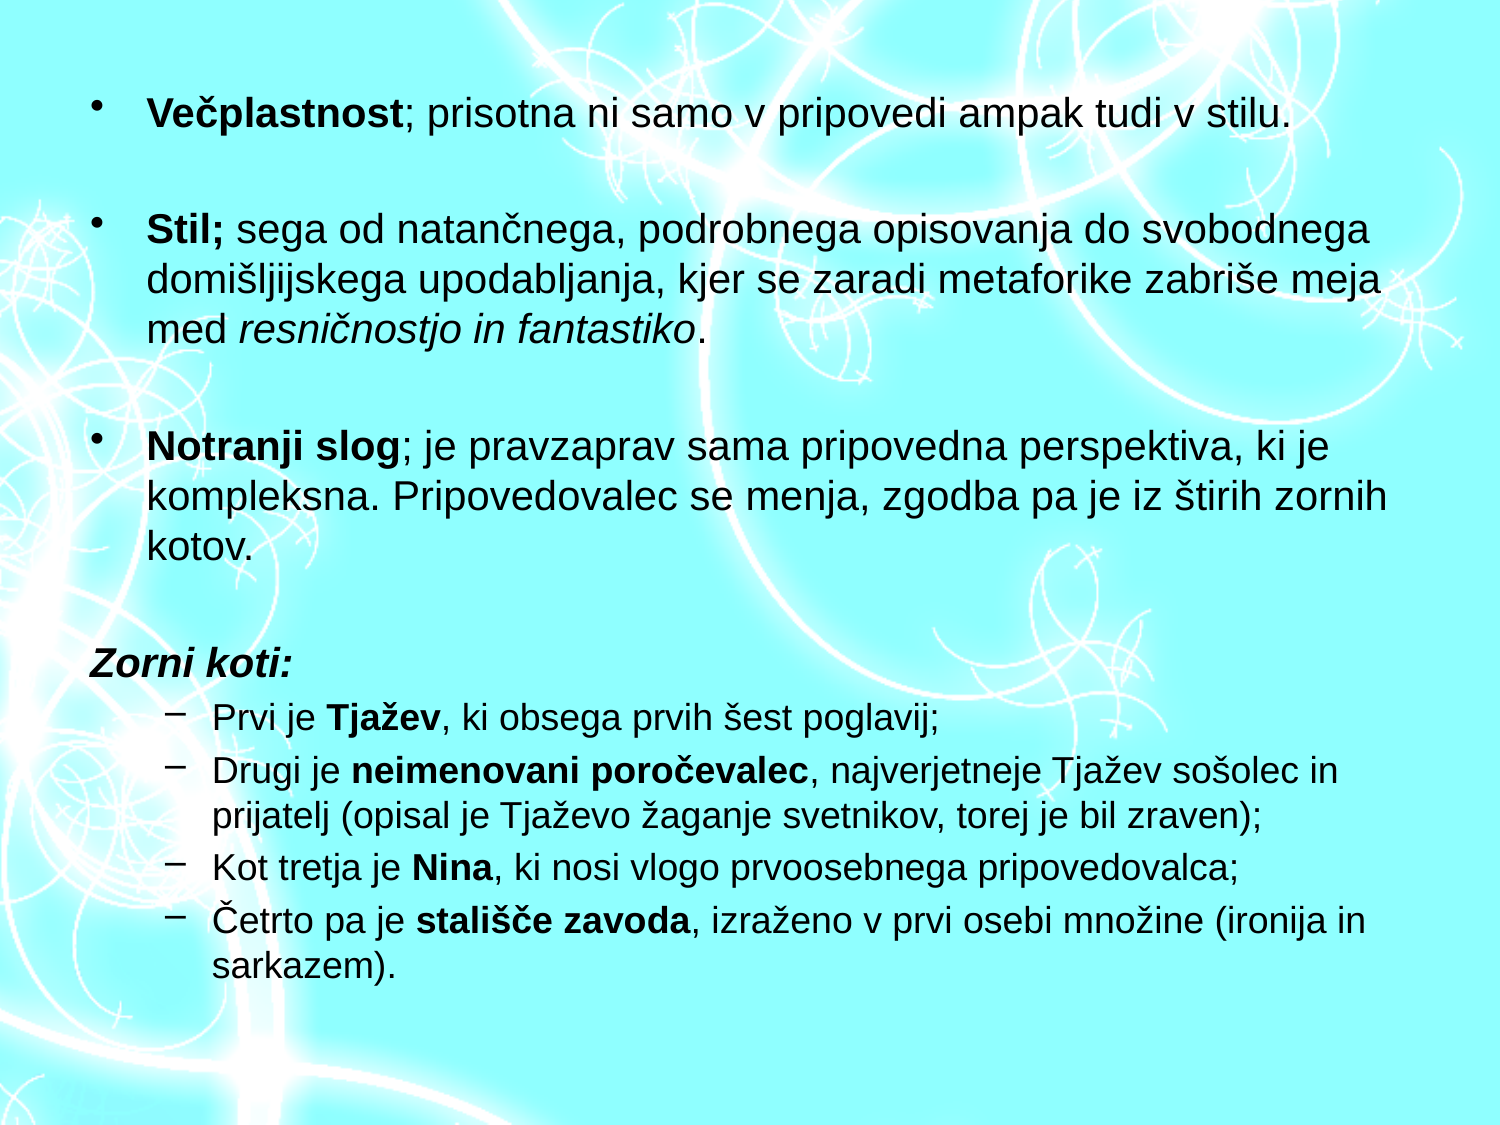

# Večplastnost; prisotna ni samo v pripovedi ampak tudi v stilu.
Stil; sega od natančnega, podrobnega opisovanja do svobodnega domišljijskega upodabljanja, kjer se zaradi metaforike zabriše meja med resničnostjo in fantastiko.
Notranji slog; je pravzaprav sama pripovedna perspektiva, ki je kompleksna. Pripovedovalec se menja, zgodba pa je iz štirih zornih kotov.
Zorni koti:
Prvi je Tjažev, ki obsega prvih šest poglavij;
Drugi je neimenovani poročevalec, najverjetneje Tjažev sošolec in prijatelj (opisal je Tjaževo žaganje svetnikov, torej je bil zraven);
Kot tretja je Nina, ki nosi vlogo prvoosebnega pripovedovalca;
Četrto pa je stališče zavoda, izraženo v prvi osebi množine (ironija in sarkazem).